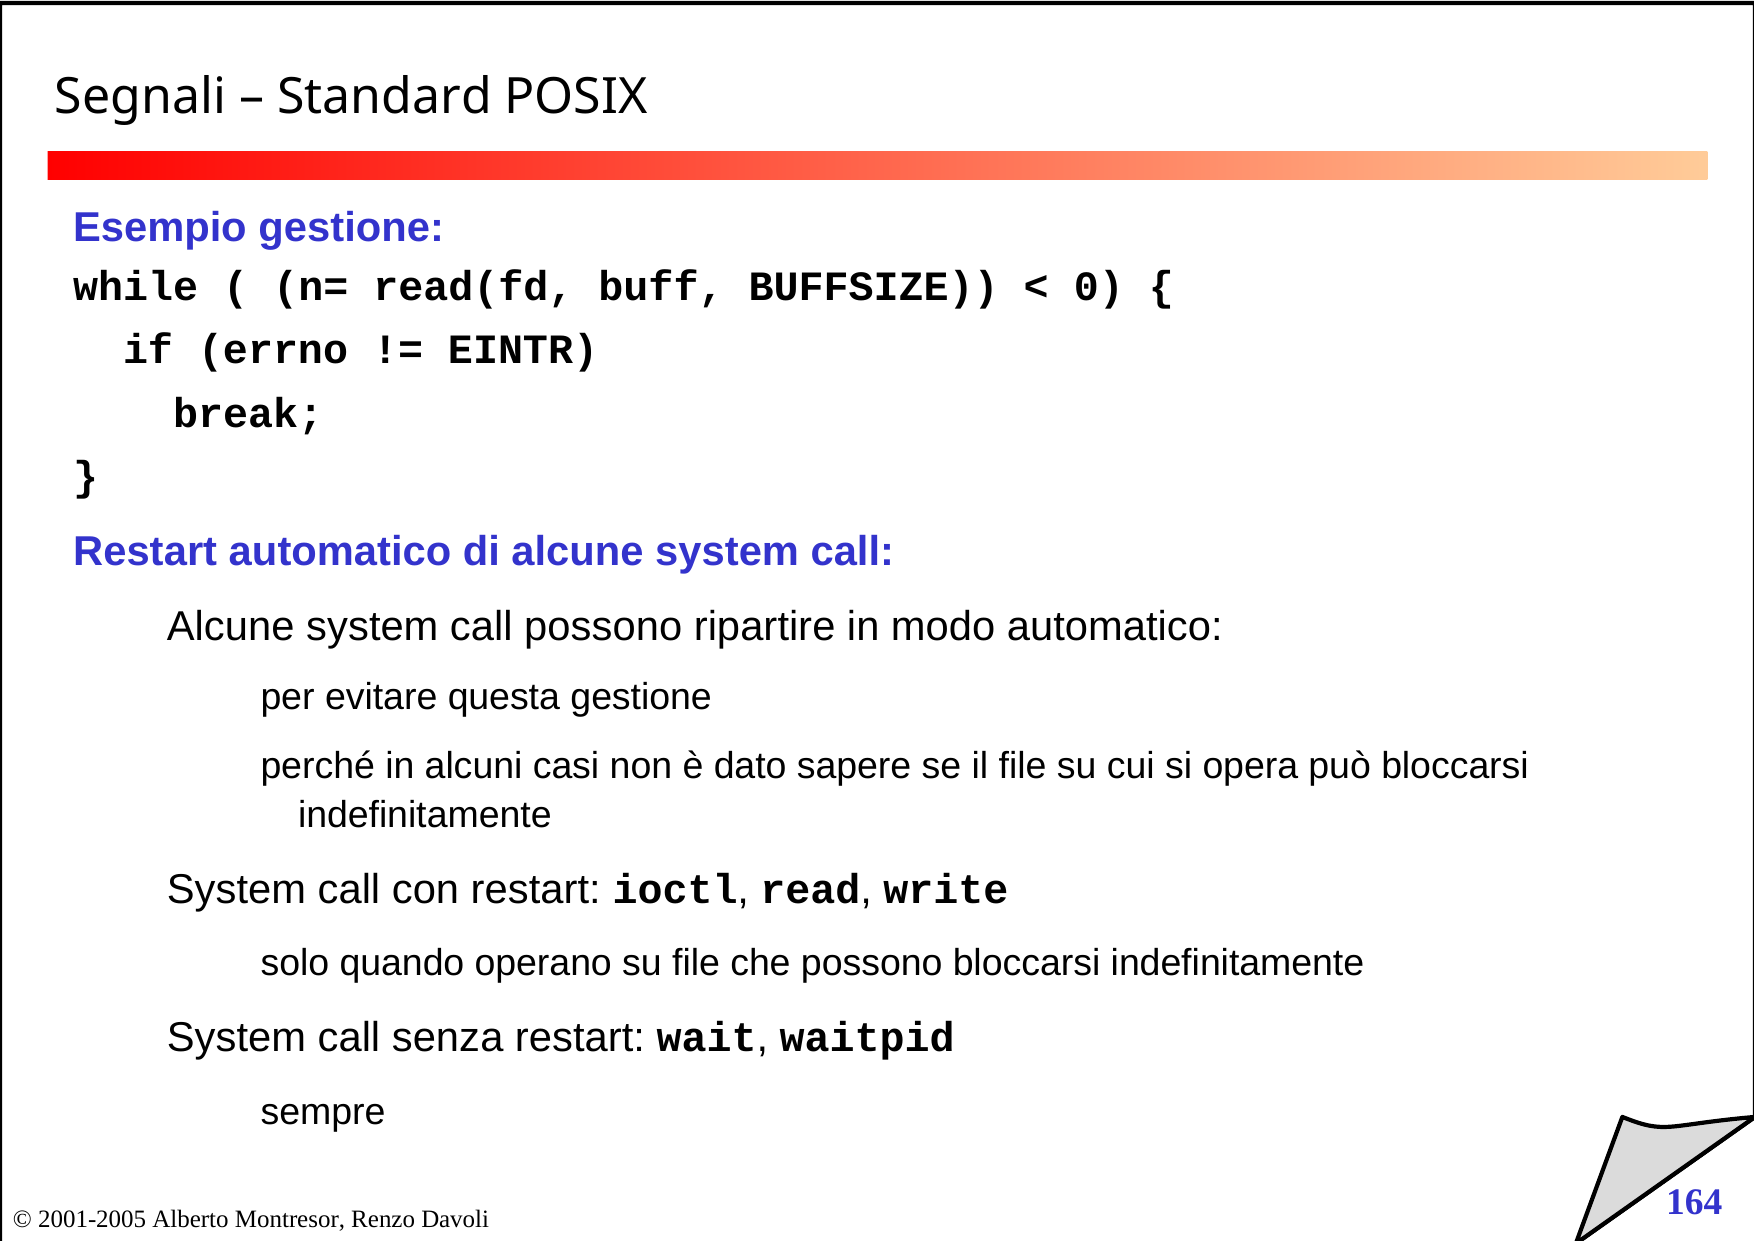

# Segnali – Standard POSIX
Esempio gestione:
while ( (n= read(fd, buff, BUFFSIZE)) < 0) {
 if (errno != EINTR)
 break;
}
Restart automatico di alcune system call:
Alcune system call possono ripartire in modo automatico:
per evitare questa gestione
perché in alcuni casi non è dato sapere se il file su cui si opera può bloccarsi indefinitamente
System call con restart: ioctl, read, write
solo quando operano su file che possono bloccarsi indefinitamente
System call senza restart: wait, waitpid
sempre